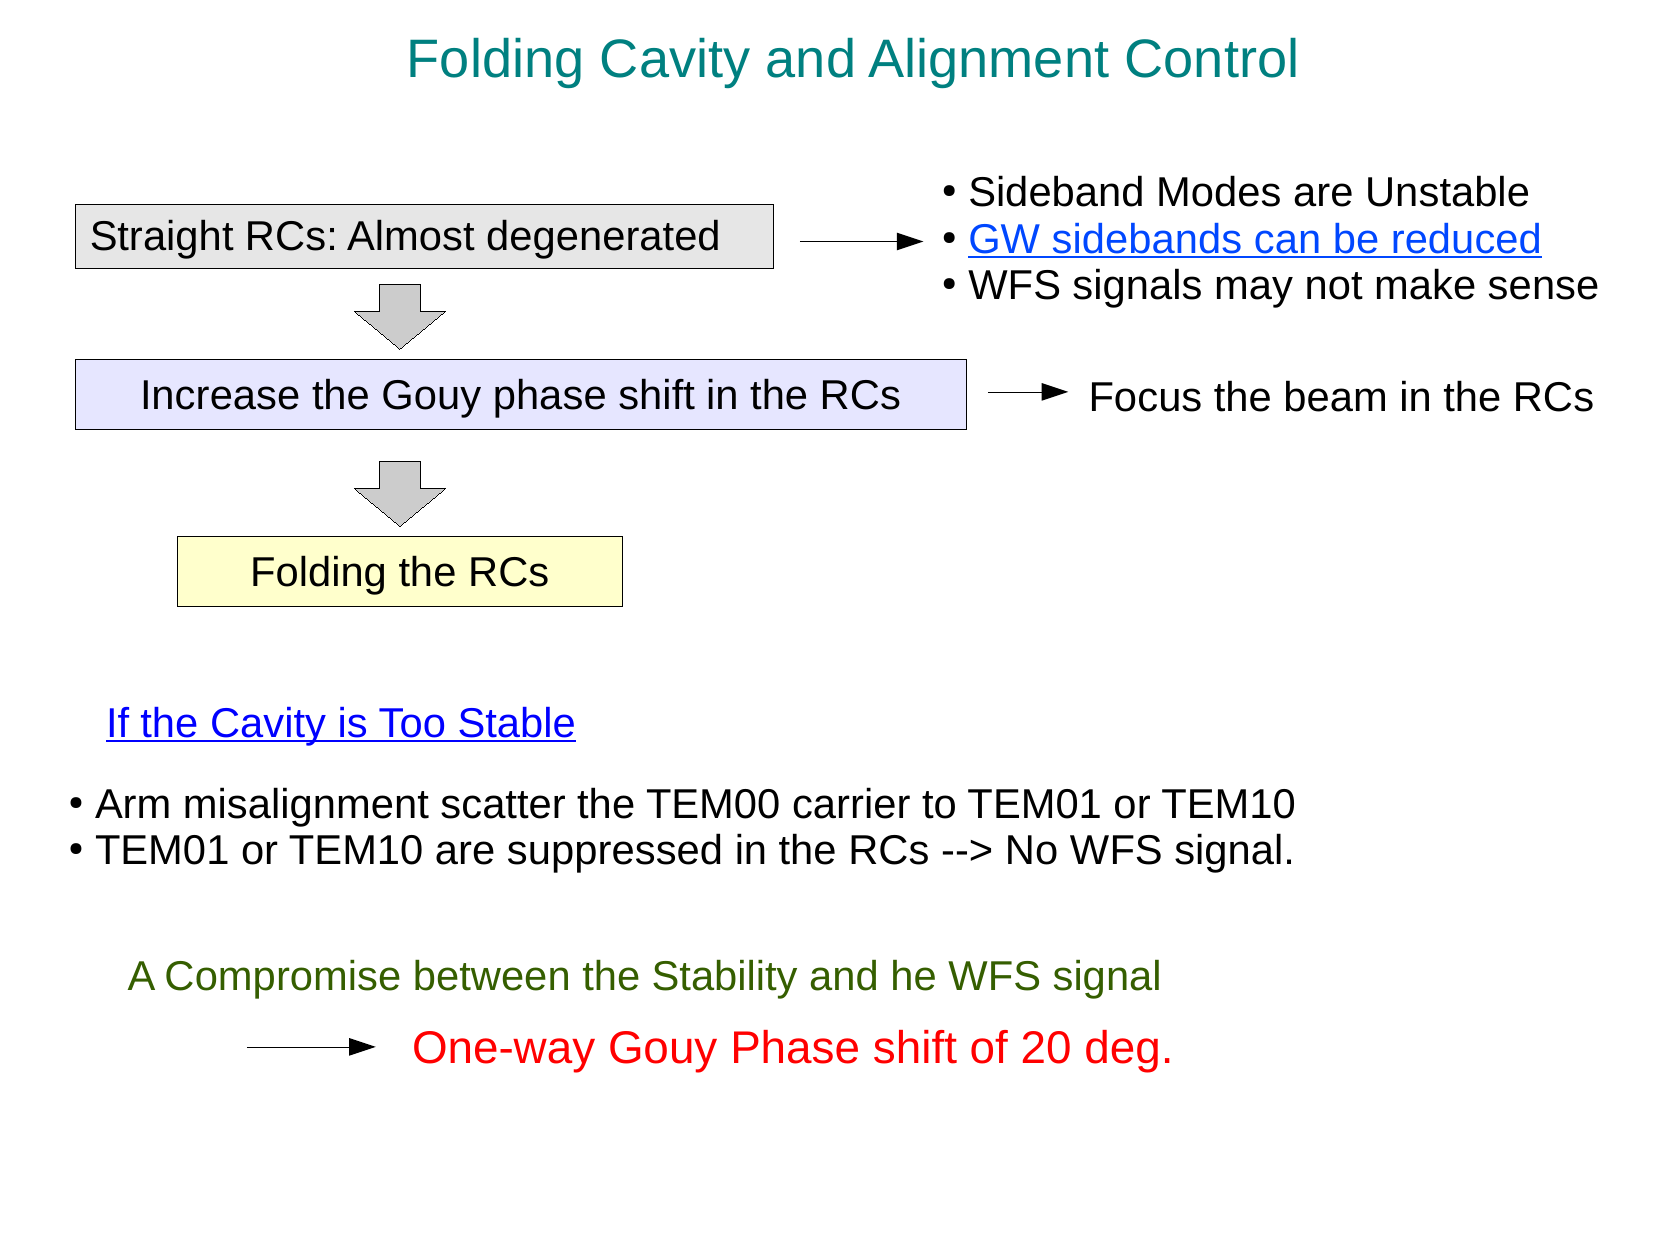

Folding Cavity and Alignment Control
 Sideband Modes are Unstable
 GW sidebands can be reduced
 WFS signals may not make sense
Straight RCs: Almost degenerated
Increase the Gouy phase shift in the RCs
Focus the beam in the RCs
Folding the RCs
If the Cavity is Too Stable
 Arm misalignment scatter the TEM00 carrier to TEM01 or TEM10
 TEM01 or TEM10 are suppressed in the RCs --> No WFS signal.
A Compromise between the Stability and he WFS signal
One-way Gouy Phase shift of 20 deg.